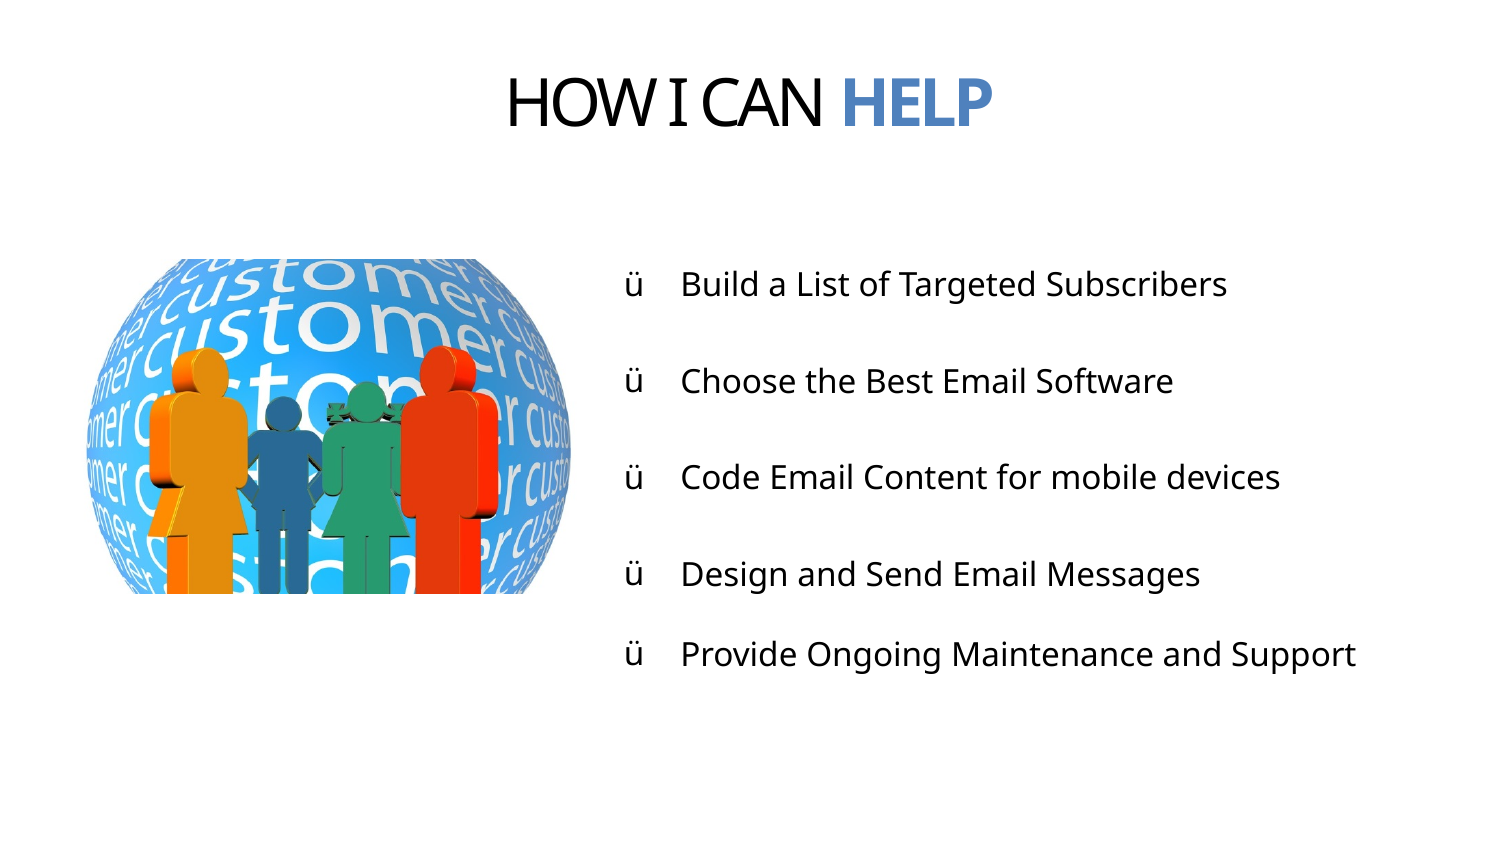

HOW I CAN HELP
Build a List of Targeted Subscribers
Choose the Best Email Software
Code Email Content for mobile devices
Design and Send Email Messages
Provide Ongoing Maintenance and Support